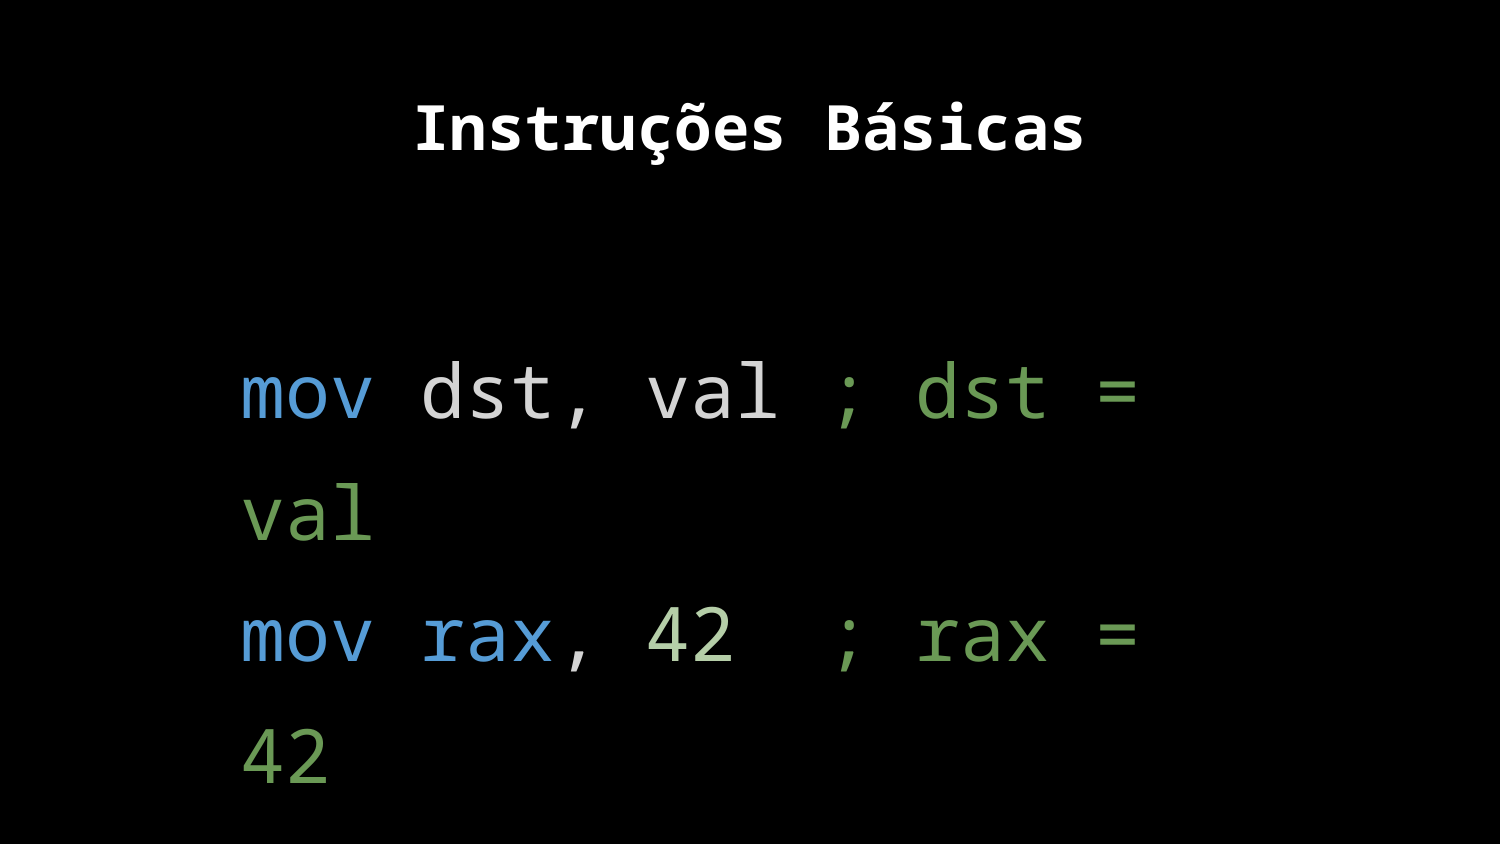

# Instruções Básicas
mov dst, val ; dst = val
mov rax, 42 ; rax = 42